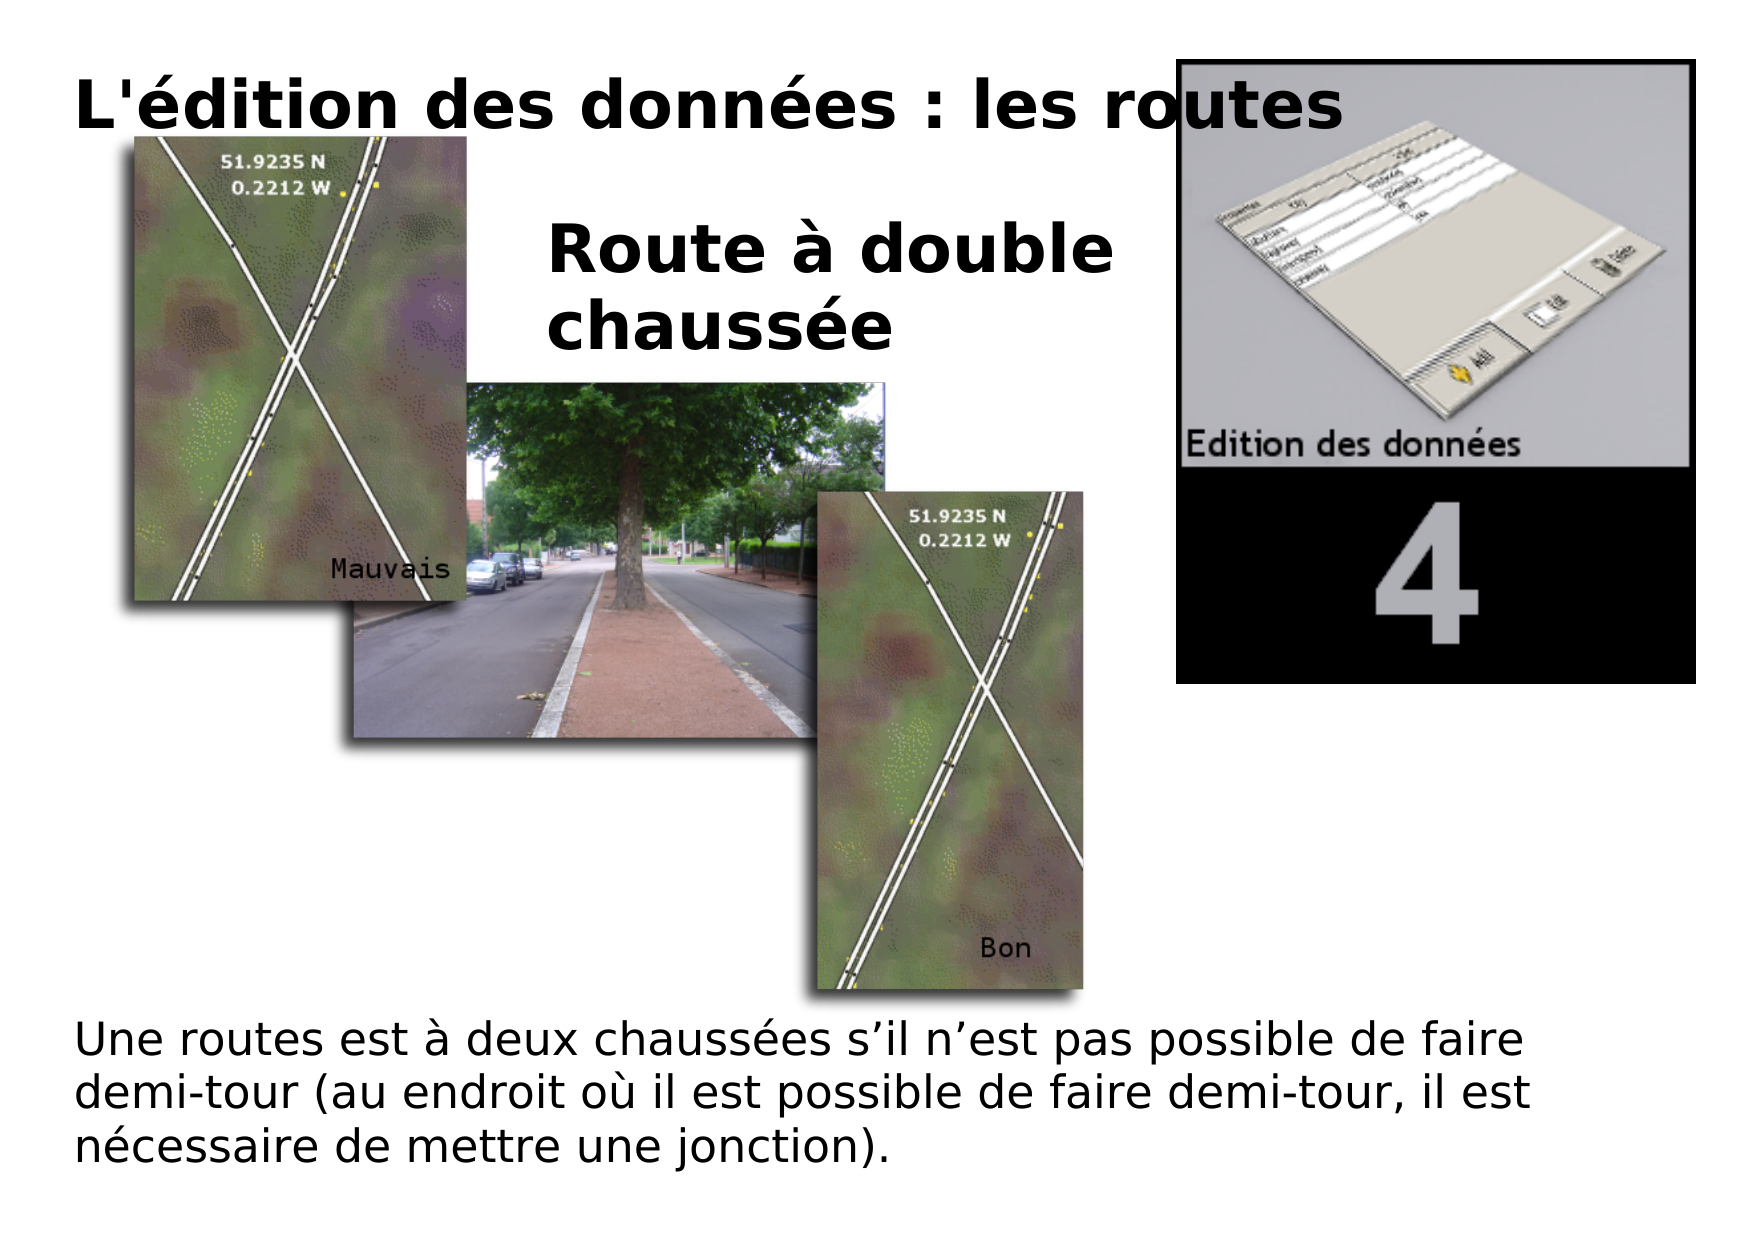

L'édition des données : les routes
Route à double
chaussée
Une routes est à deux chaussées s’il n’est pas possible de faire demi-tour (au endroit où il est possible de faire demi-tour, il est nécessaire de mettre une jonction).